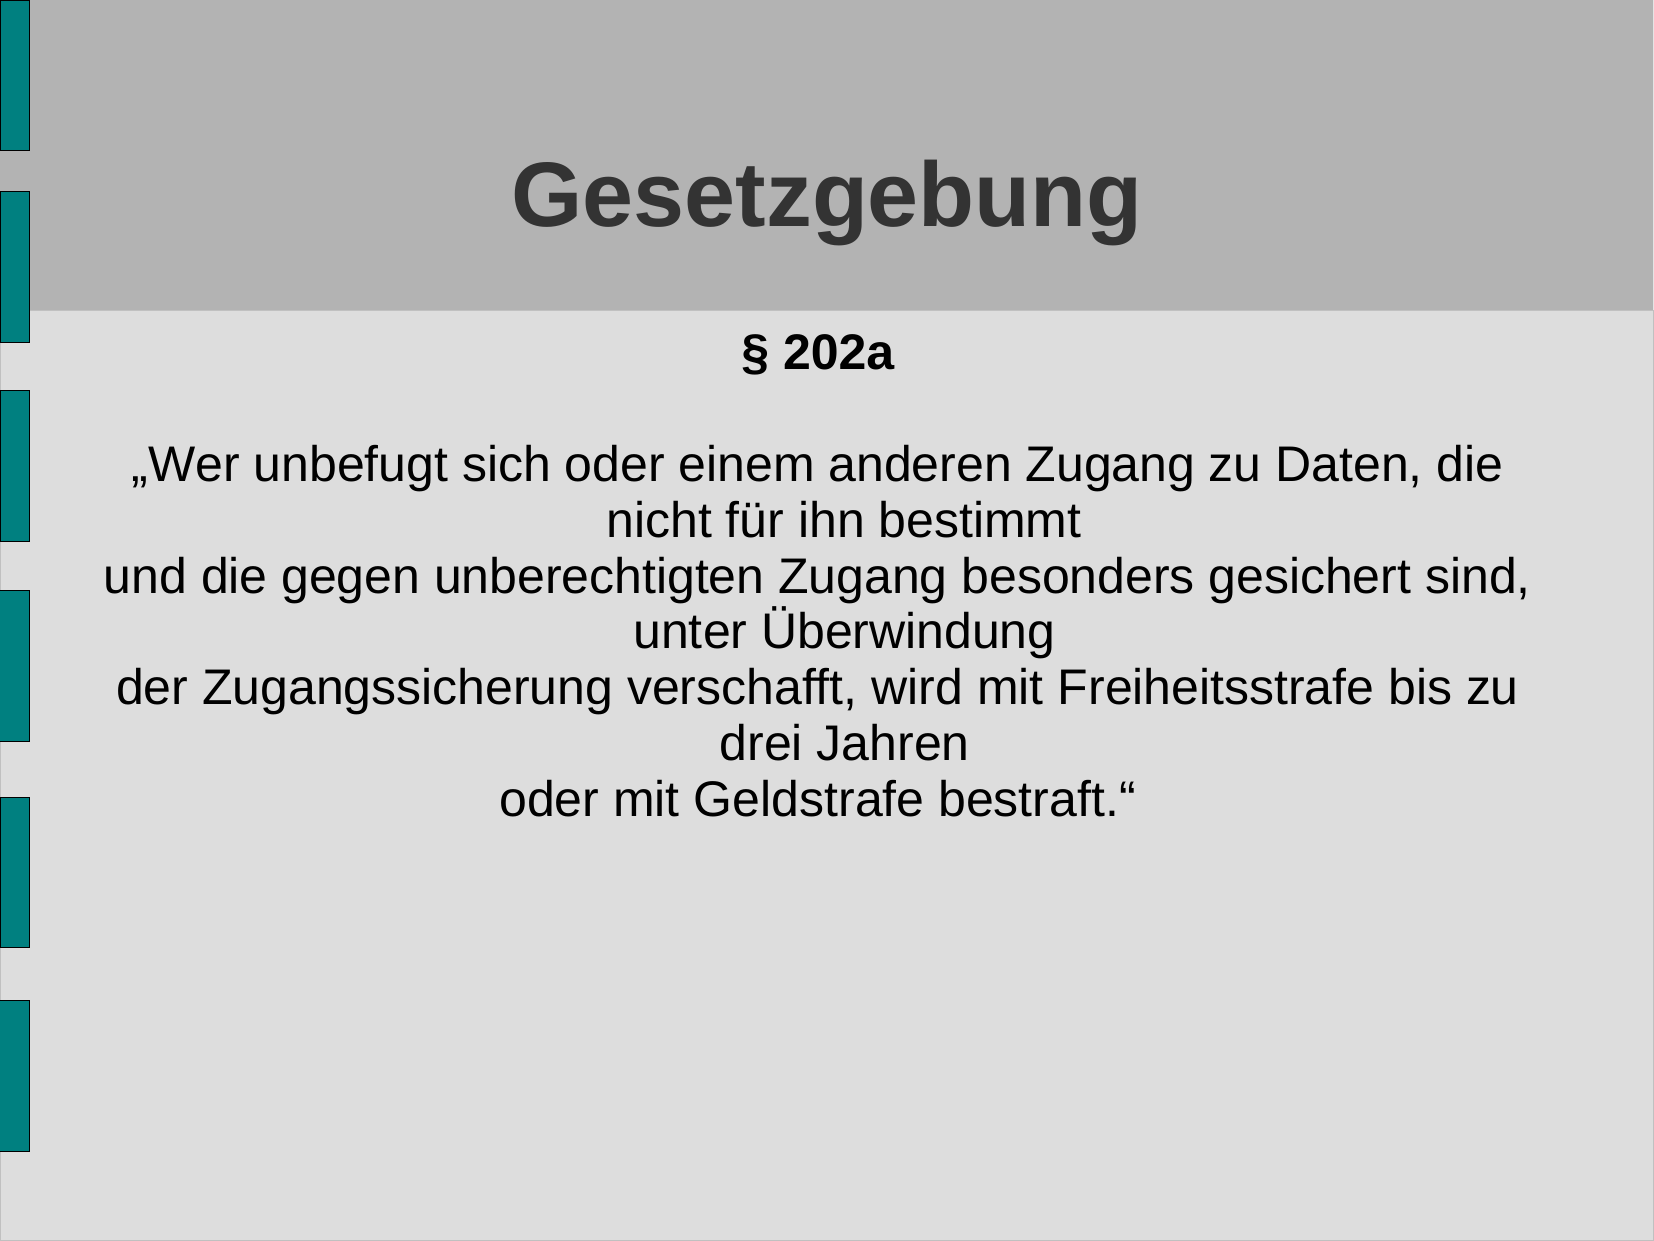

# Gesetzgebung
§ 202a
„Wer unbefugt sich oder einem anderen Zugang zu Daten, die nicht für ihn bestimmt
und die gegen unberechtigten Zugang besonders gesichert sind, unter Überwindung
der Zugangssicherung verschafft, wird mit Freiheitsstrafe bis zu drei Jahren
oder mit Geldstrafe bestraft.“